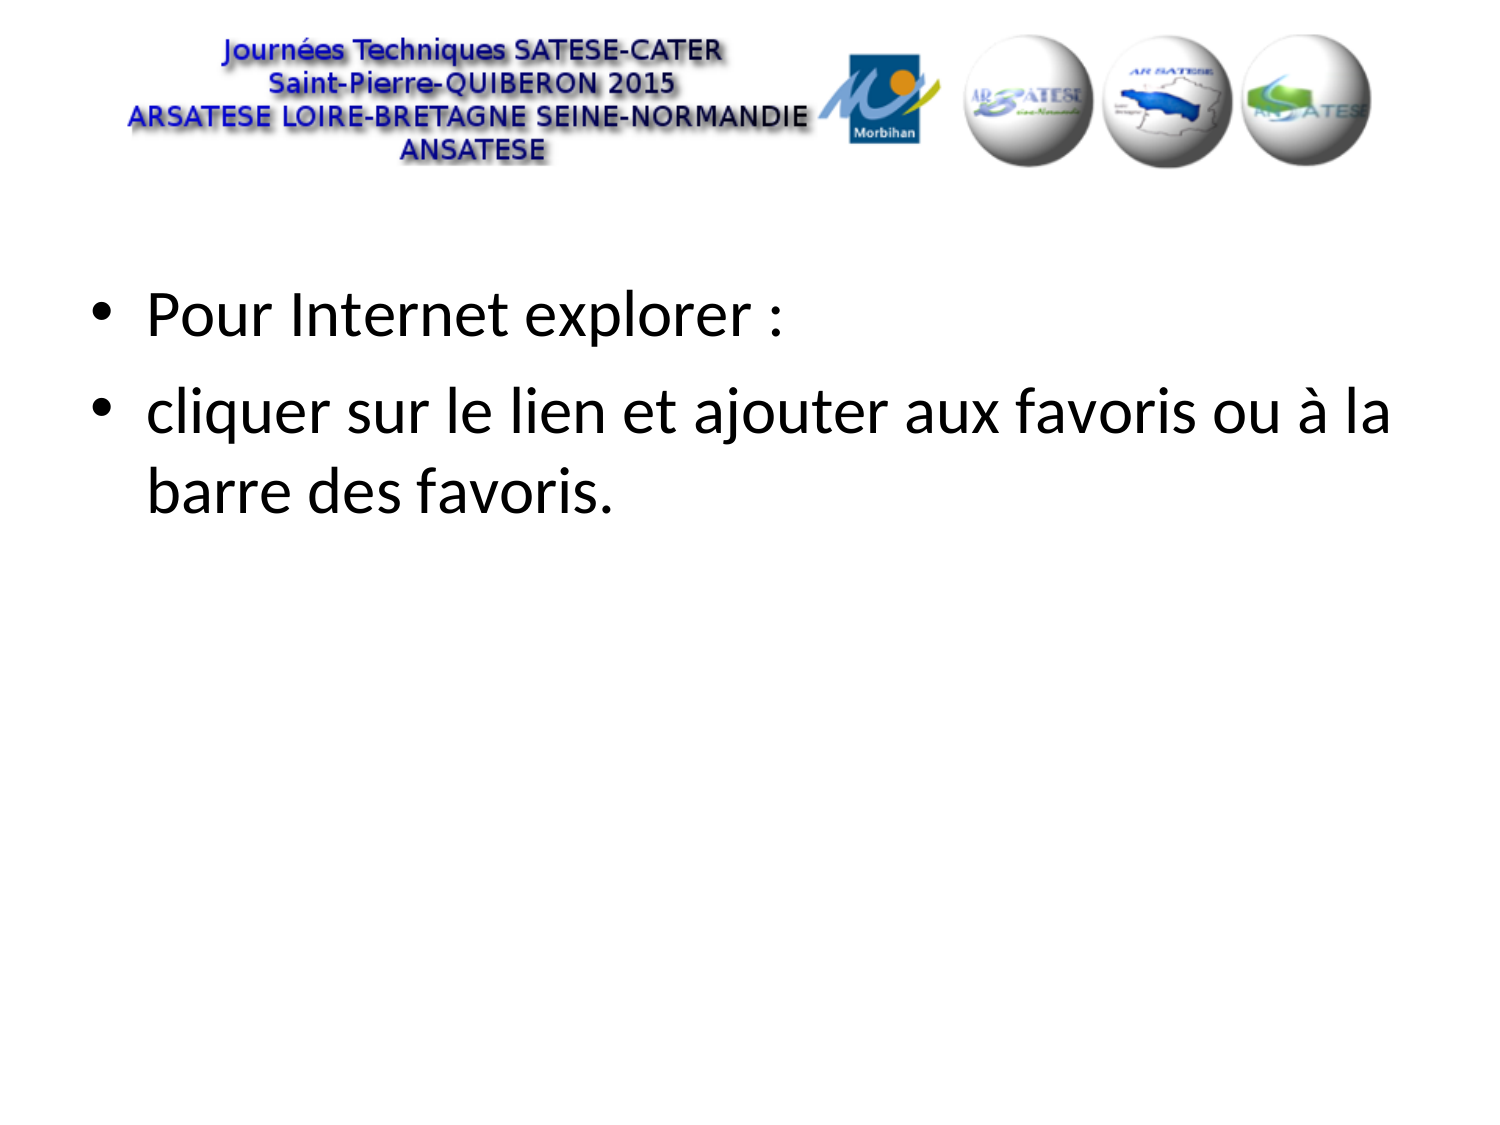

#
Pour Internet explorer :
cliquer sur le lien et ajouter aux favoris ou à la barre des favoris.